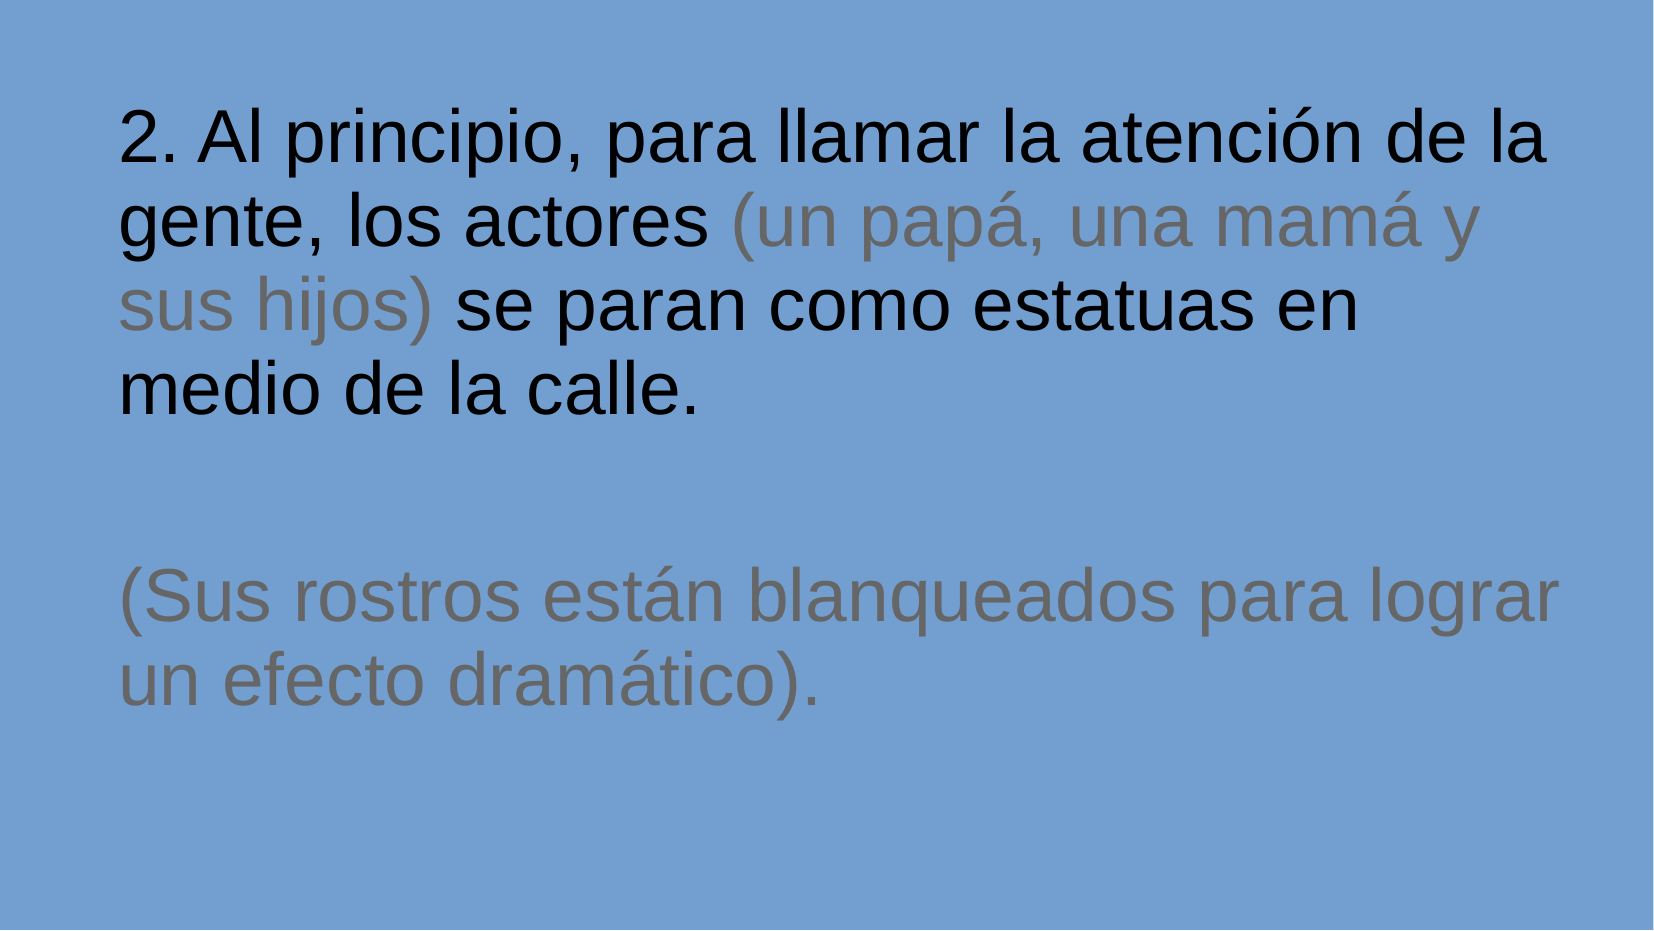

# 2. Al principio, para llamar la atención de la gente, los actores (un papá, una mamá y sus hijos) se paran como estatuas en medio de la calle.
(Sus rostros están blanqueados para lograr un efecto dramático).